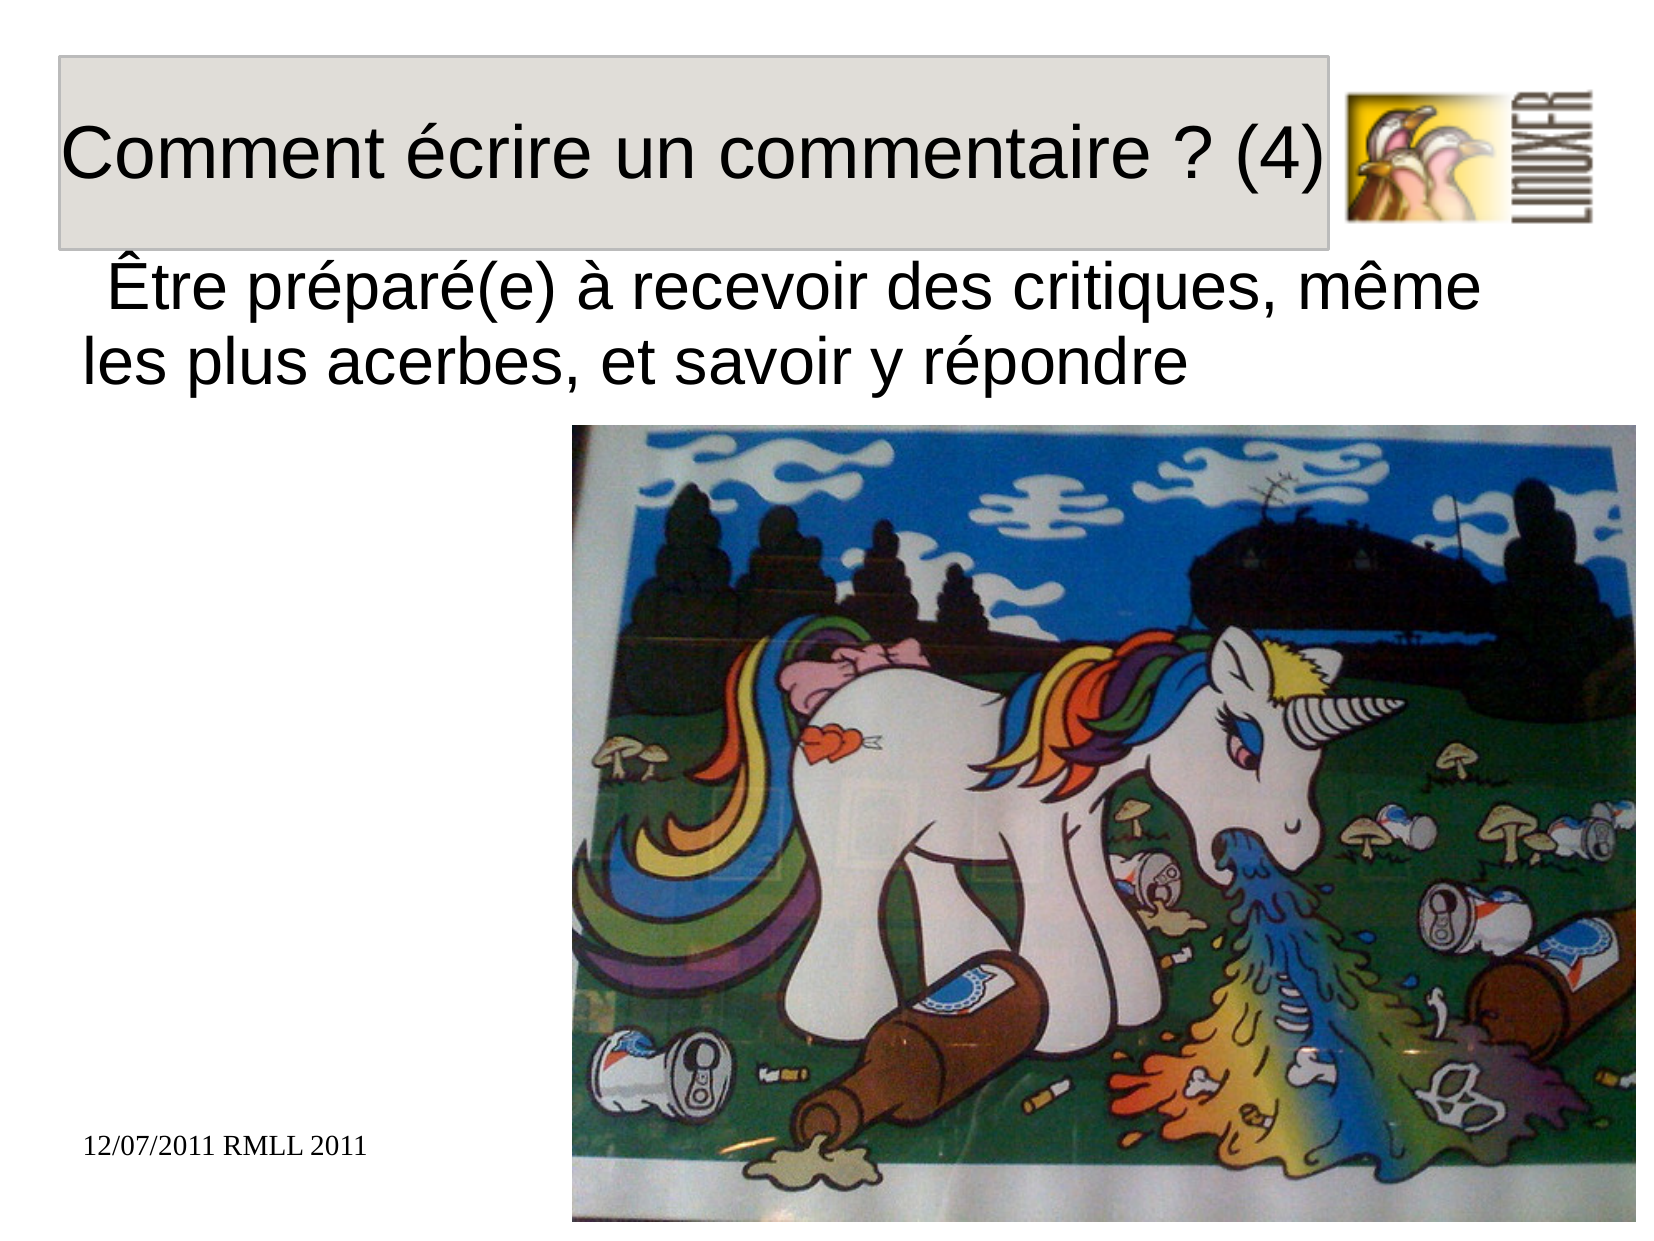

# Comment écrire un commentaire ? (4)
Être préparé(e) à recevoir des critiques, même les plus acerbes, et savoir y répondre